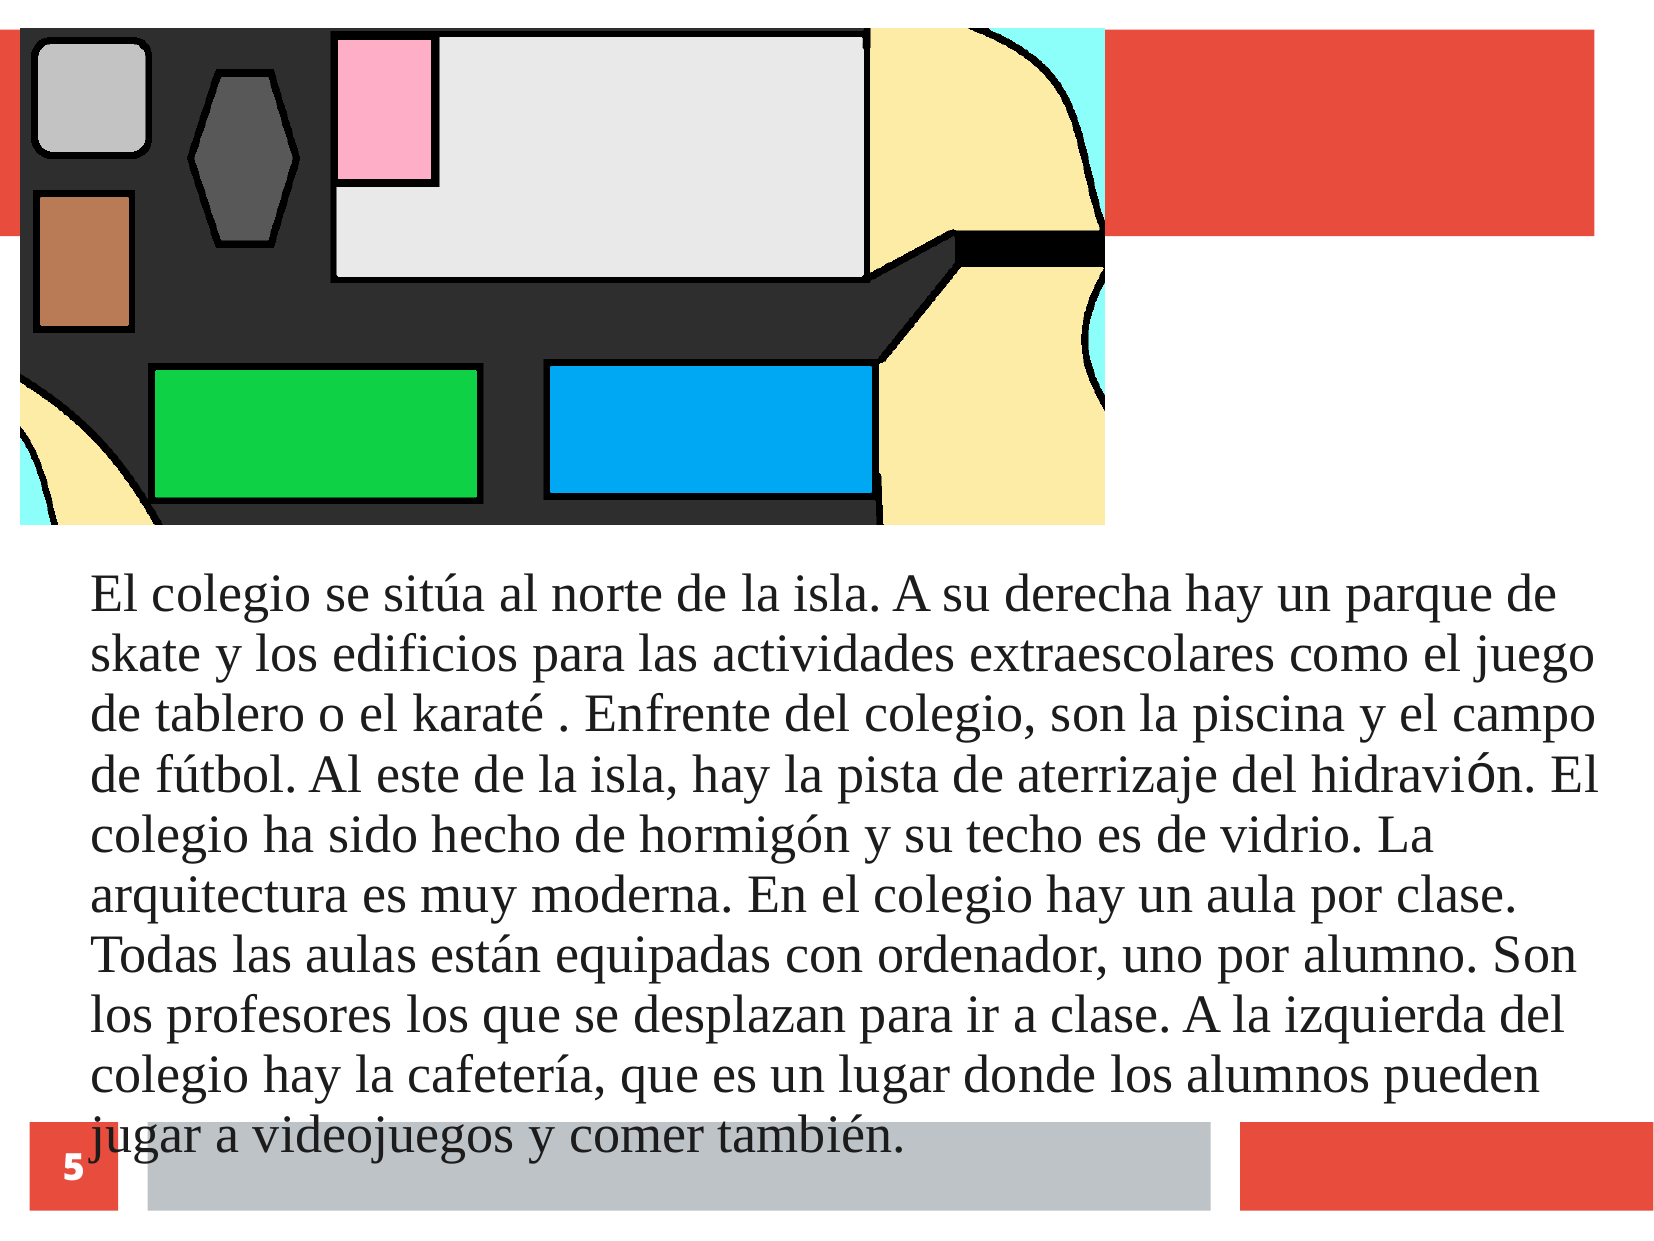

# El colegio se sitúa al norte de la isla. A su derecha hay un parque de skate y los edificios para las actividades extraescolares como el juego de tablero o el karaté . Enfrente del colegio, son la piscina y el campo de fútbol. Al este de la isla, hay la pista de aterrizaje del hidravión. El colegio ha sido hecho de hormigón y su techo es de vidrio. La arquitectura es muy moderna. En el colegio hay un aula por clase. Todas las aulas están equipadas con ordenador, uno por alumno. Son los profesores los que se desplazan para ir a clase. A la izquierda del colegio hay la cafetería, que es un lugar donde los alumnos pueden jugar a videojuegos y comer también.
5